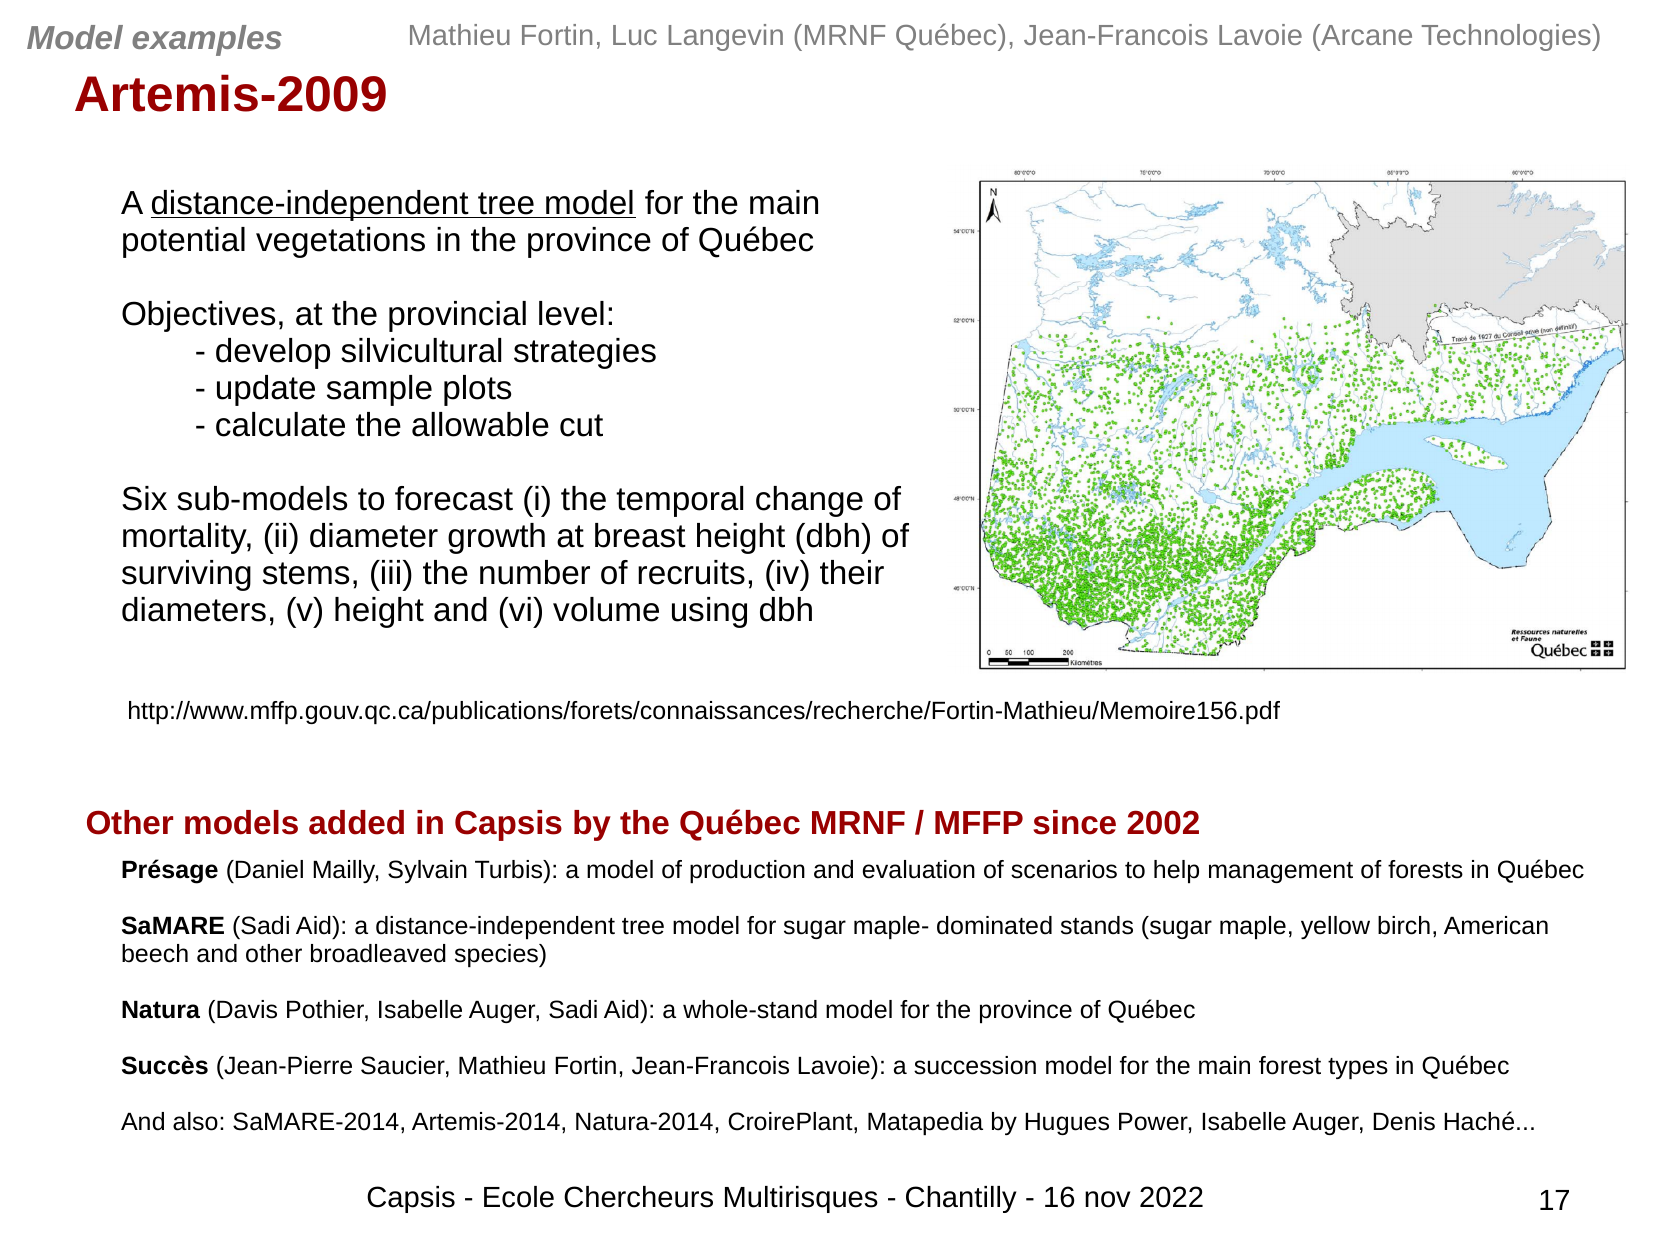

Model examples
Mathieu Fortin, Luc Langevin (MRNF Québec), Jean-Francois Lavoie (Arcane Technologies)
Artemis-2009
A distance-independent tree model for the main potential vegetations in the province of Québec
Objectives, at the provincial level:
	- develop silvicultural strategies
	- update sample plots
	- calculate the allowable cut
Six sub-models to forecast (i) the temporal change of mortality, (ii) diameter growth at breast height (dbh) of surviving stems, (iii) the number of recruits, (iv) their diameters, (v) height and (vi) volume using dbh
http://www.mffp.gouv.qc.ca/publications/forets/connaissances/recherche/Fortin-Mathieu/Memoire156.pdf
Other models added in Capsis by the Québec MRNF / MFFP since 2002
Présage (Daniel Mailly, Sylvain Turbis): a model of production and evaluation of scenarios to help management of forests in Québec
SaMARE (Sadi Aid): a distance-independent tree model for sugar maple- dominated stands (sugar maple, yellow birch, American beech and other broadleaved species)
Natura (Davis Pothier, Isabelle Auger, Sadi Aid): a whole-stand model for the province of Québec
Succès (Jean-Pierre Saucier, Mathieu Fortin, Jean-Francois Lavoie): a succession model for the main forest types in Québec
And also: SaMARE-2014, Artemis-2014, Natura-2014, CroirePlant, Matapedia by Hugues Power, Isabelle Auger, Denis Haché...
17